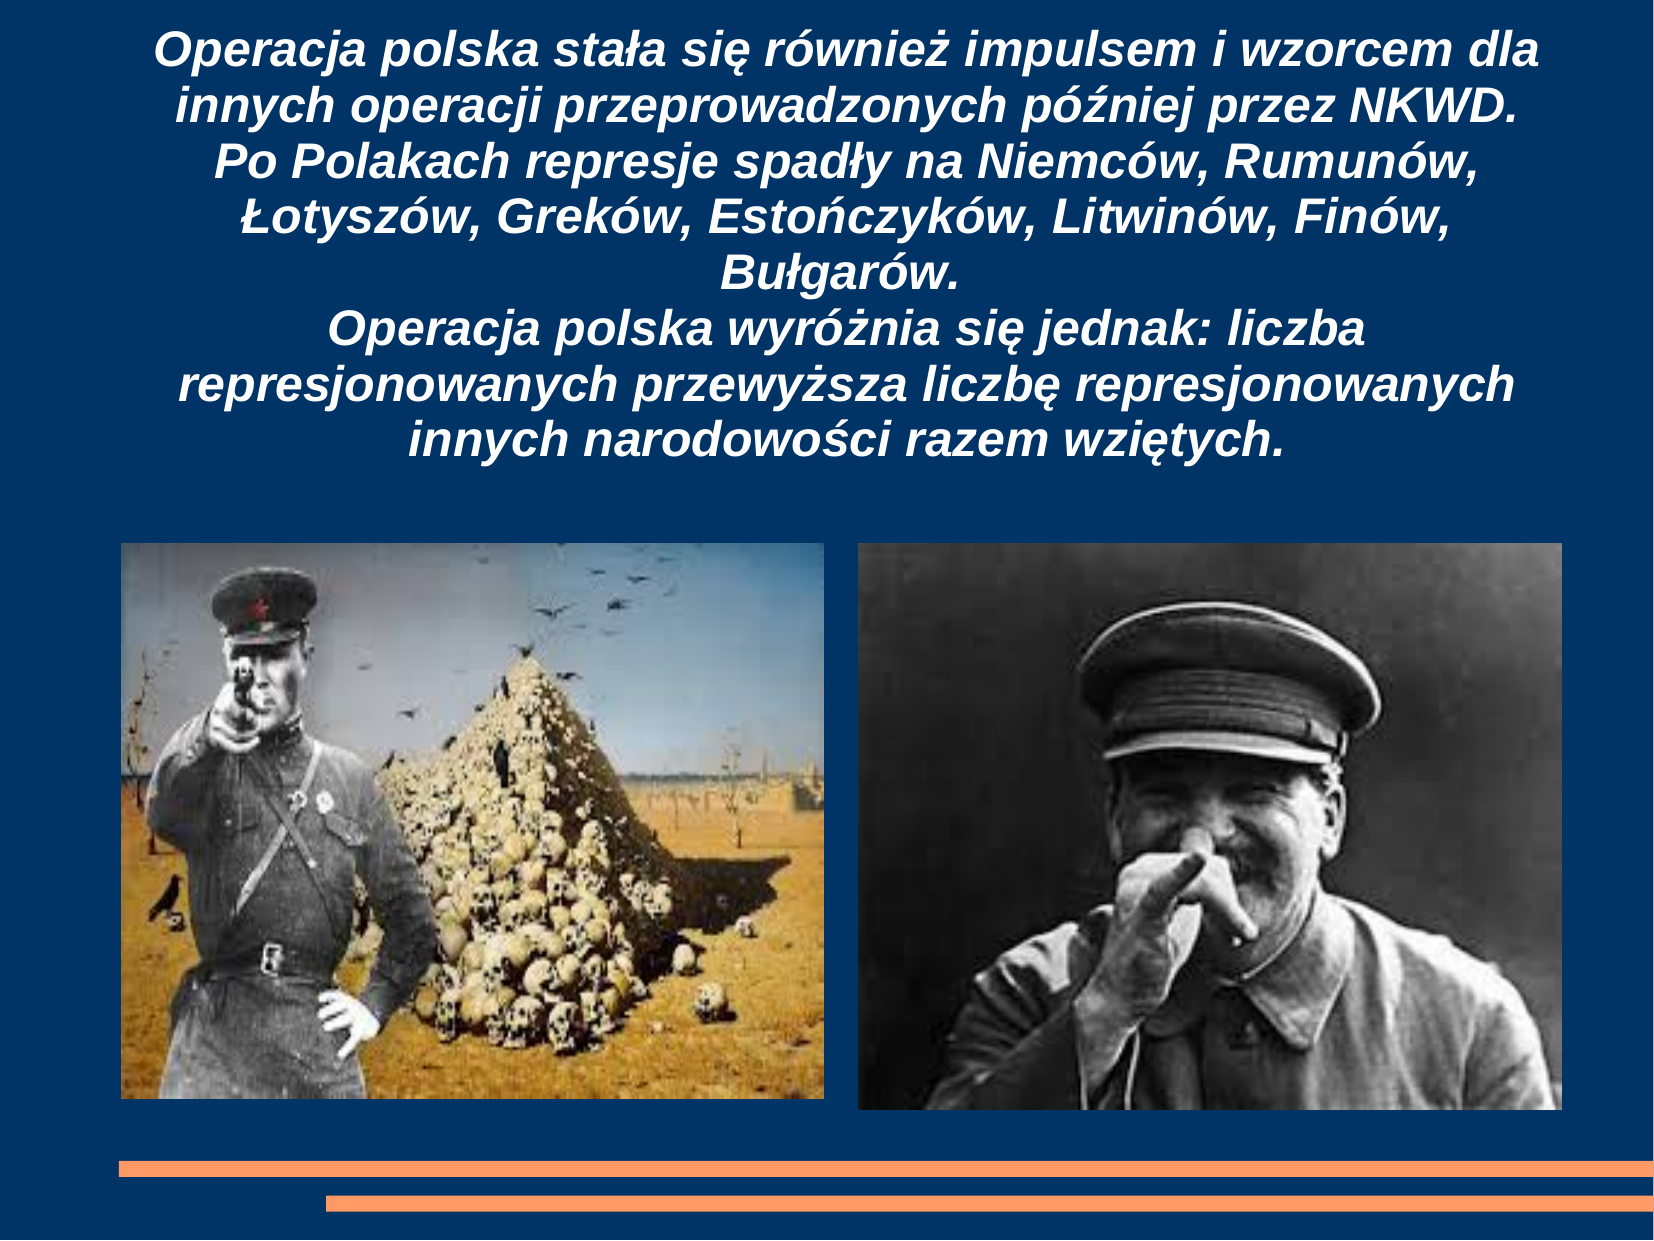

# Operacja polska stała się również impulsem i wzorcem dla innych operacji przeprowadzonych później przez NKWD. Po Polakach represje spadły na Niemców, Rumunów, Łotyszów, Greków, Estończyków, Litwinów, Finów, Bułgarów. Operacja polska wyróżnia się jednak: liczba represjonowanych przewyższa liczbę represjonowanych innych narodowości razem wziętych.